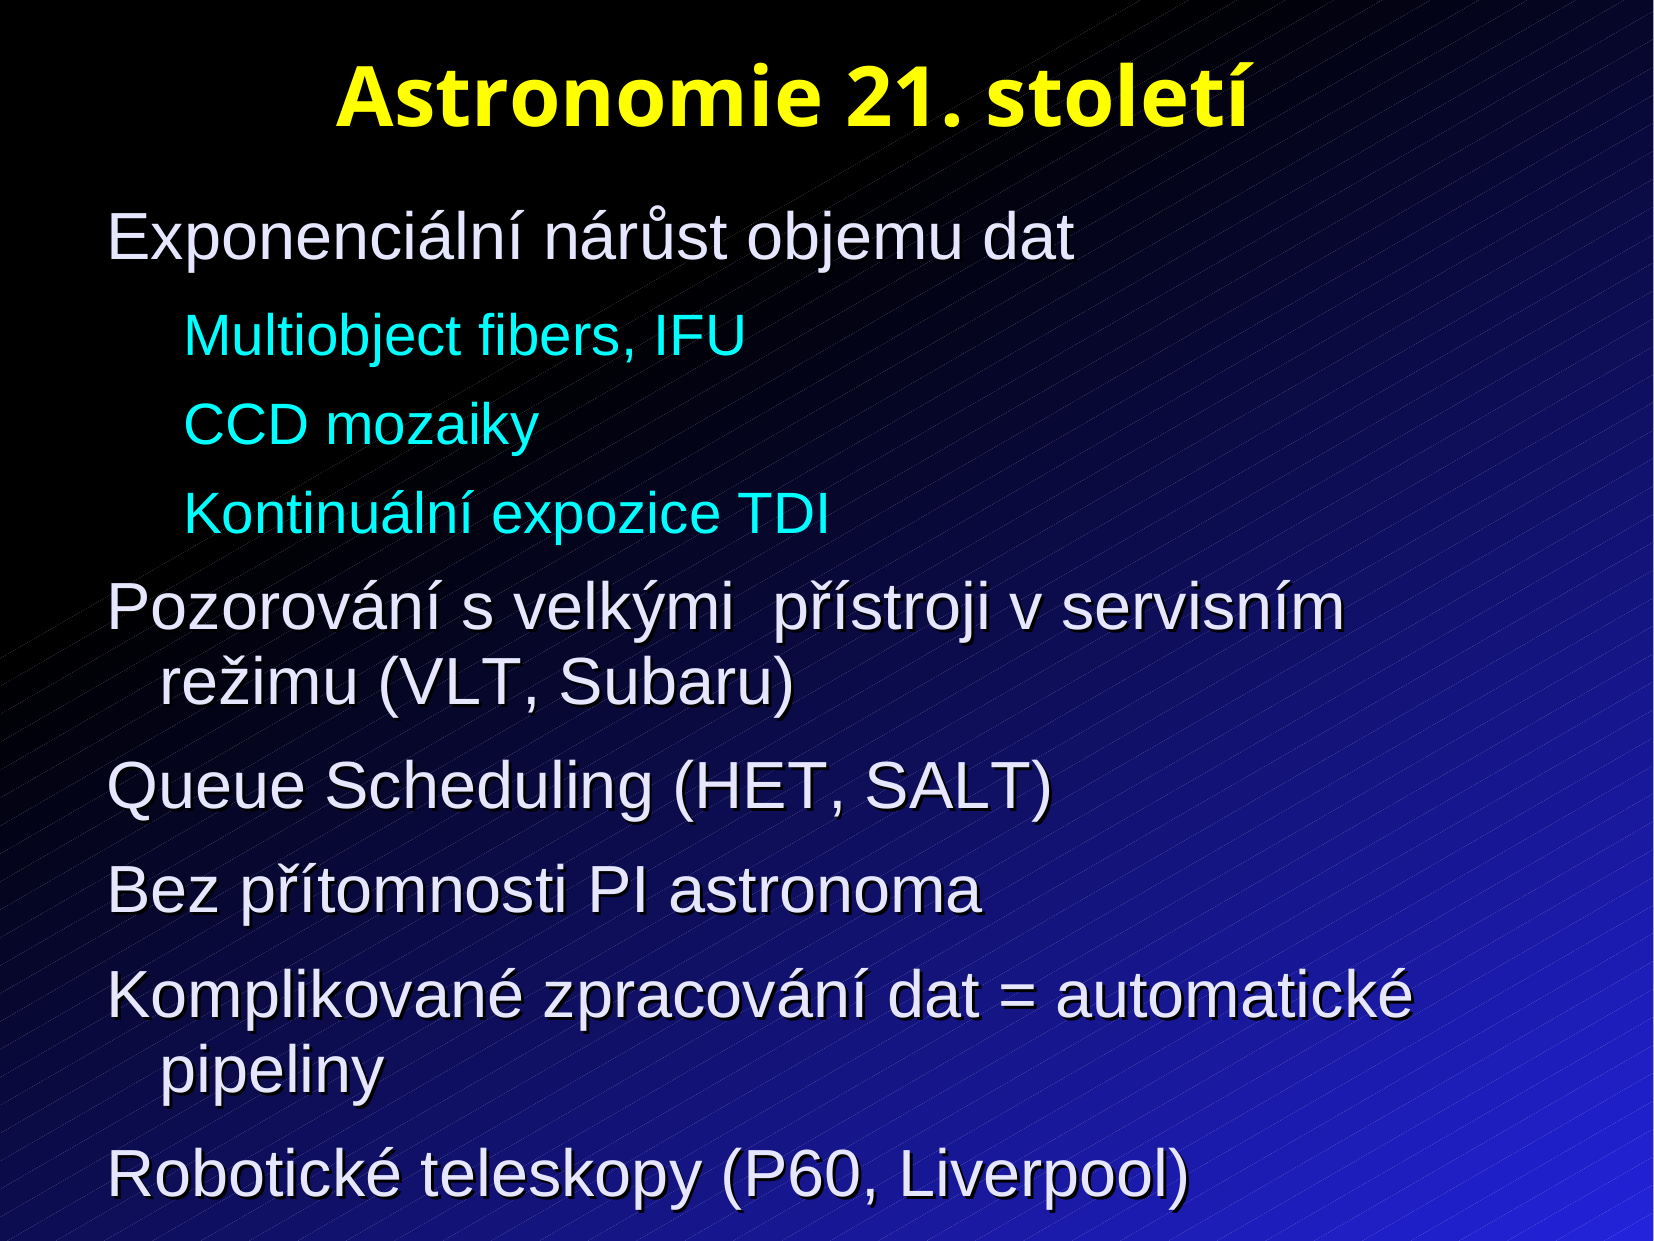

# Astronomie 21. století
Exponenciální nárůst objemu dat
Multiobject fibers, IFU
CCD mozaiky
Kontinuální expozice TDI
Pozorování s velkými přístroji v servisním režimu (VLT, Subaru)
Queue Scheduling (HET, SALT)
Bez přítomnosti PI astronoma
Komplikované zpracování dat = automatické pipeliny
Robotické teleskopy (P60, Liverpool)